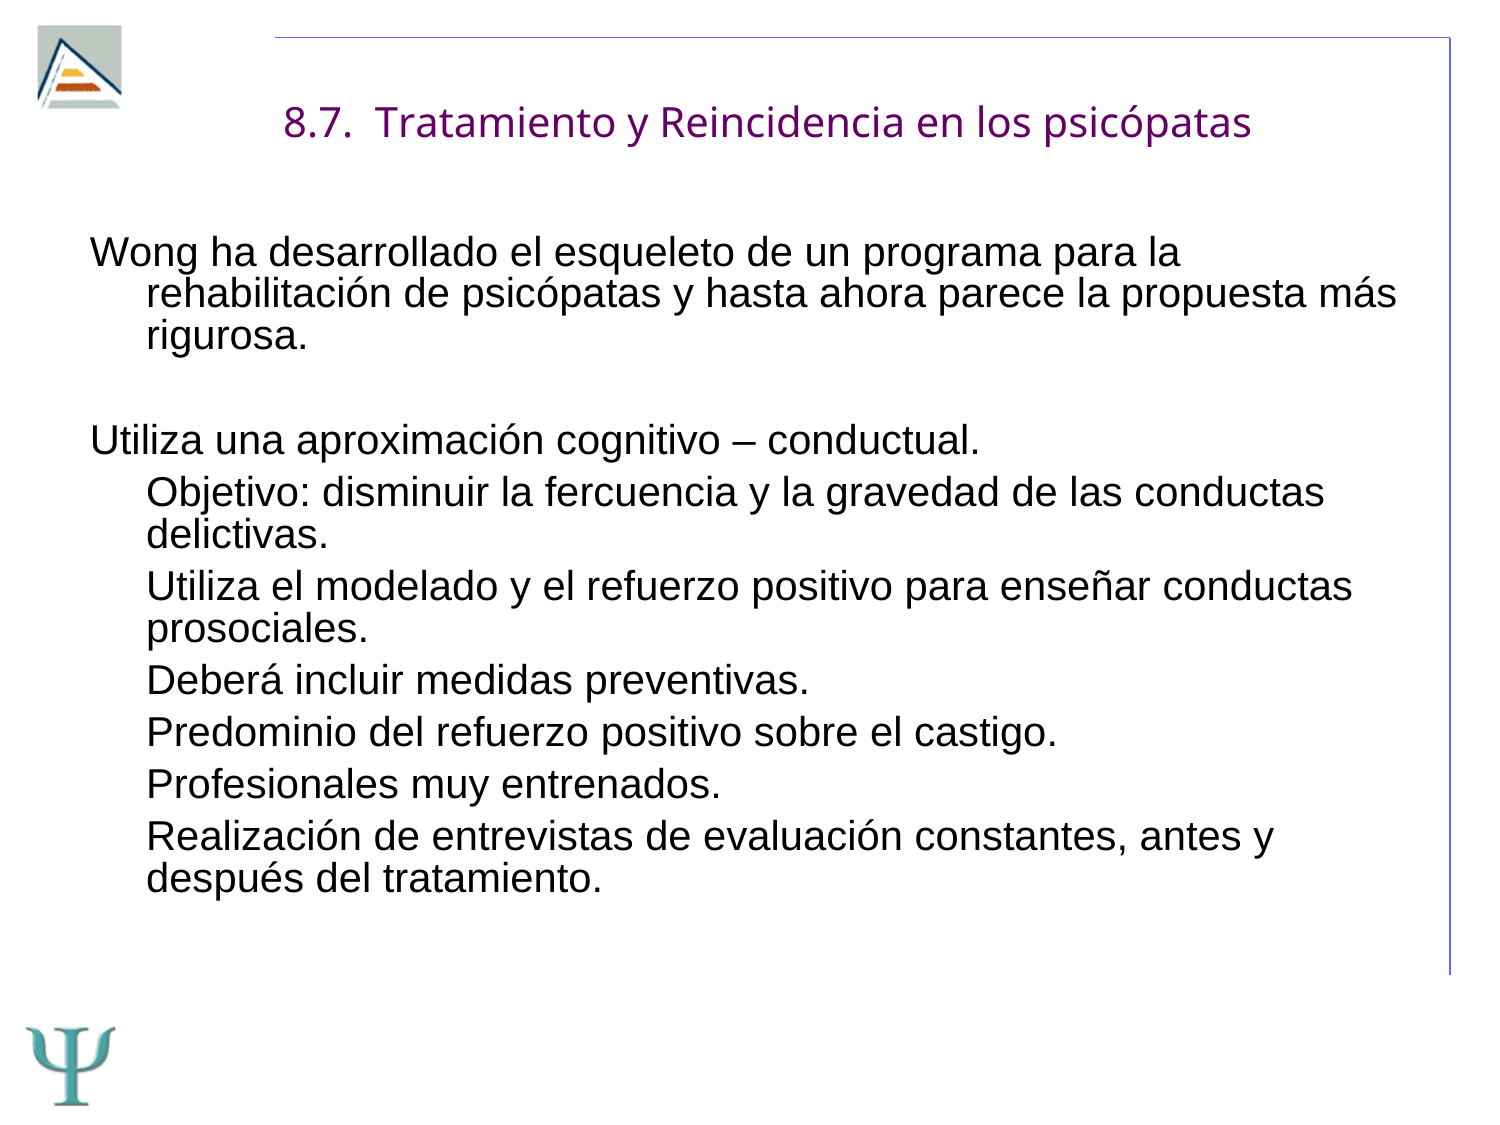

# 8.7. Tratamiento y Reincidencia en los psicópatas
Wong ha desarrollado el esqueleto de un programa para la rehabilitación de psicópatas y hasta ahora parece la propuesta más rigurosa.
Utiliza una aproximación cognitivo – conductual.
	Objetivo: disminuir la fercuencia y la gravedad de las conductas delictivas.
	Utiliza el modelado y el refuerzo positivo para enseñar conductas prosociales.
	Deberá incluir medidas preventivas.
	Predominio del refuerzo positivo sobre el castigo.
	Profesionales muy entrenados.
	Realización de entrevistas de evaluación constantes, antes y después del tratamiento.